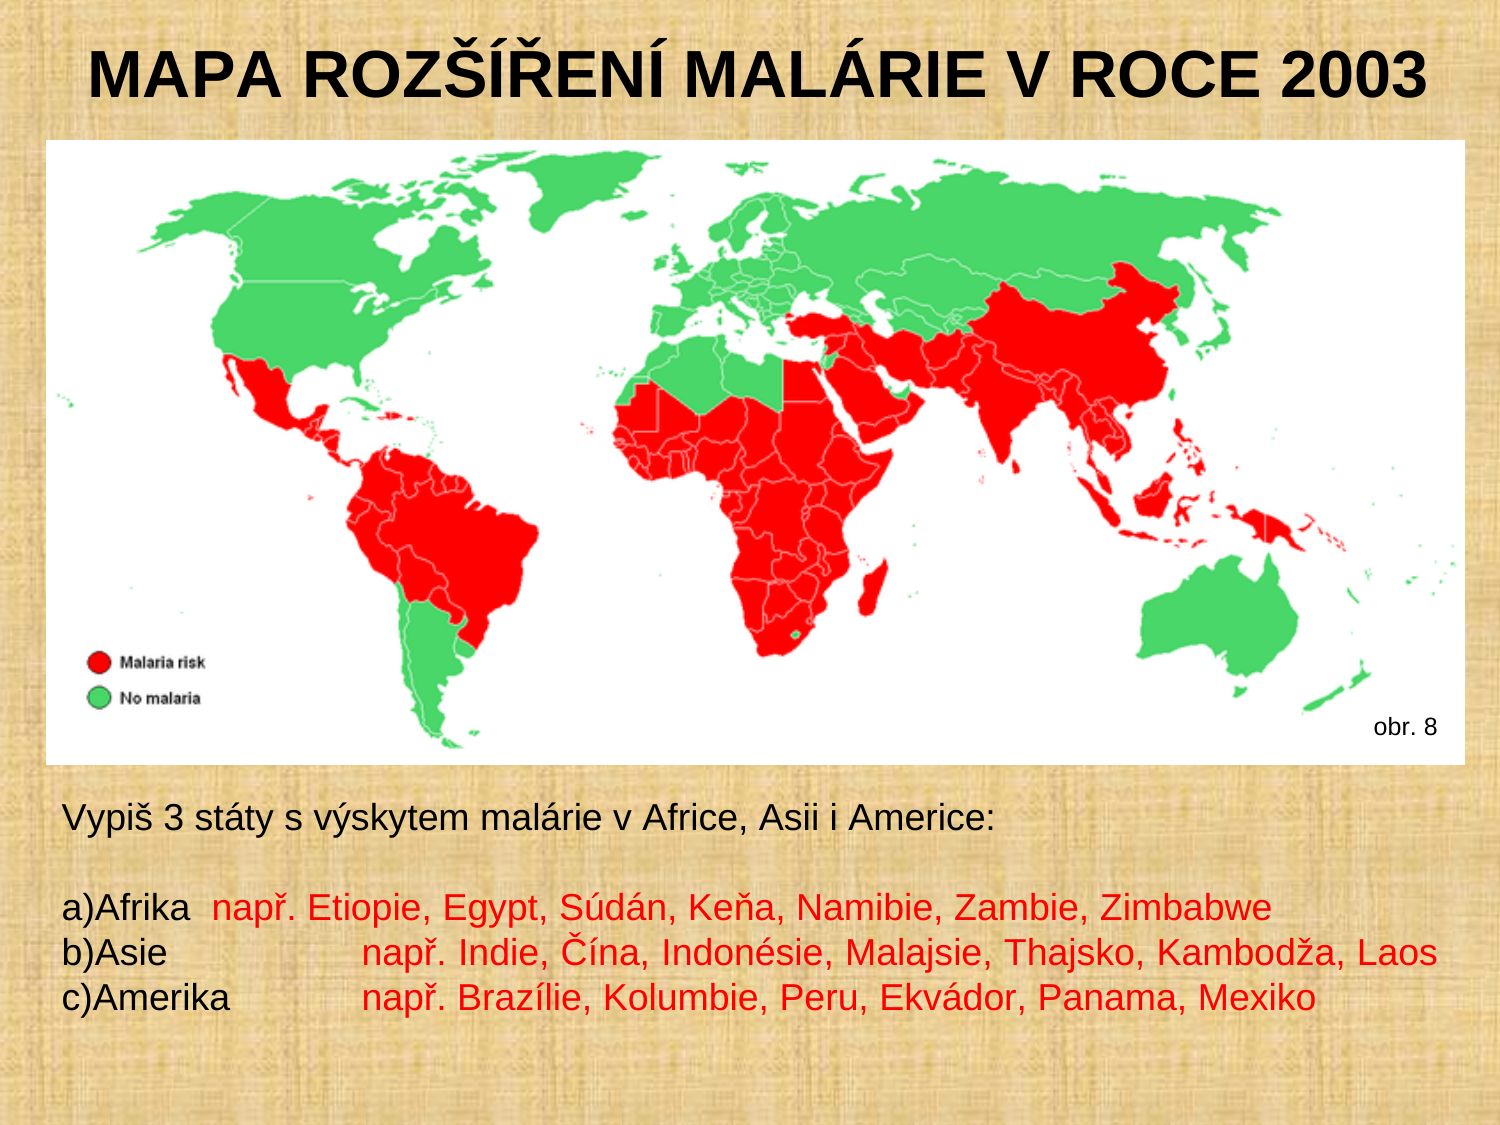

MAPA ROZŠÍŘENÍ MALÁRIE V ROCE 2003
obr. 8
Vypiš 3 státy s výskytem malárie v Africe, Asii i Americe:
Afrika 	např. Etiopie, Egypt, Súdán, Keňa, Namibie, Zambie, Zimbabwe
Asie		např. Indie, Čína, Indonésie, Malajsie, Thajsko, Kambodža, Laos
Amerika	např. Brazílie, Kolumbie, Peru, Ekvádor, Panama, Mexiko